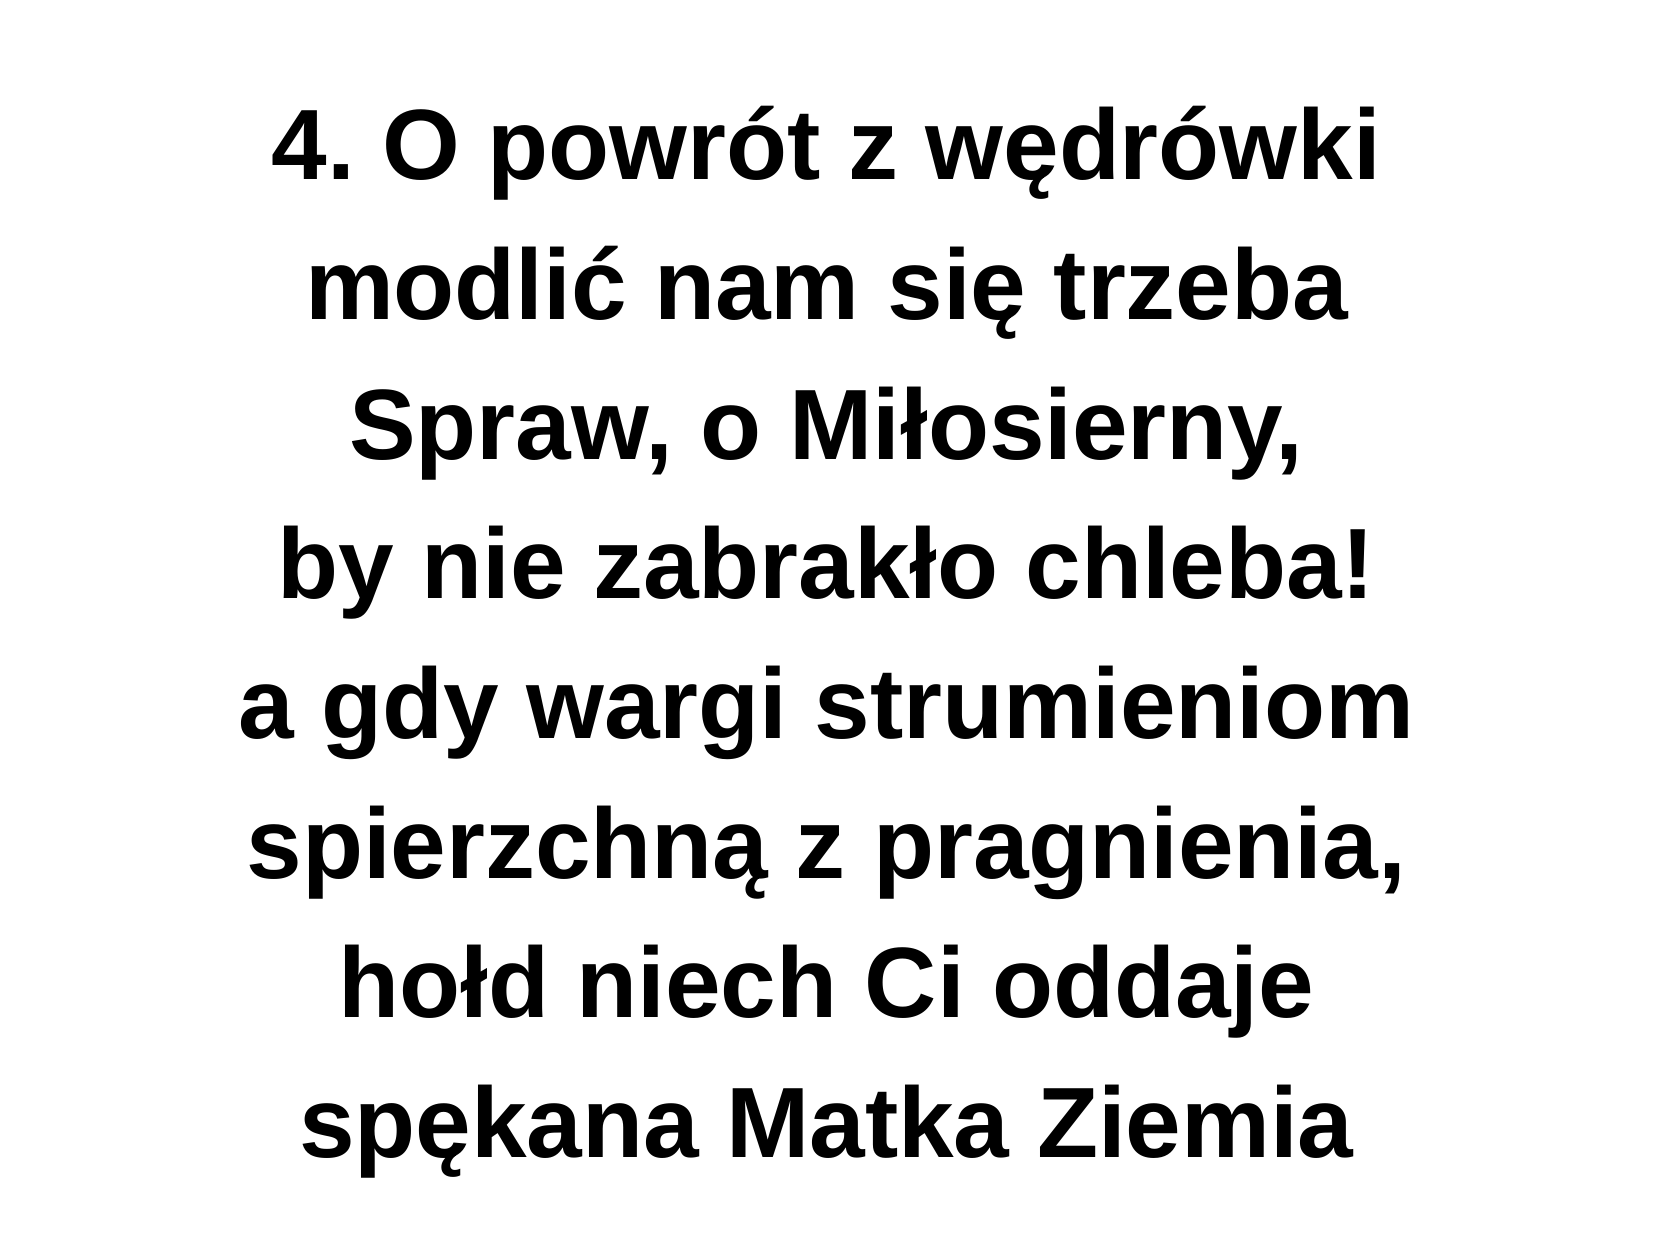

# 4. O powrót z wędrówki
modlić nam się trzeba
Spraw, o Miłosierny,
by nie zabrakło chleba!
a gdy wargi strumieniom
spierzchną z pragnienia,
hołd niech Ci oddaje
spękana Matka Ziemia